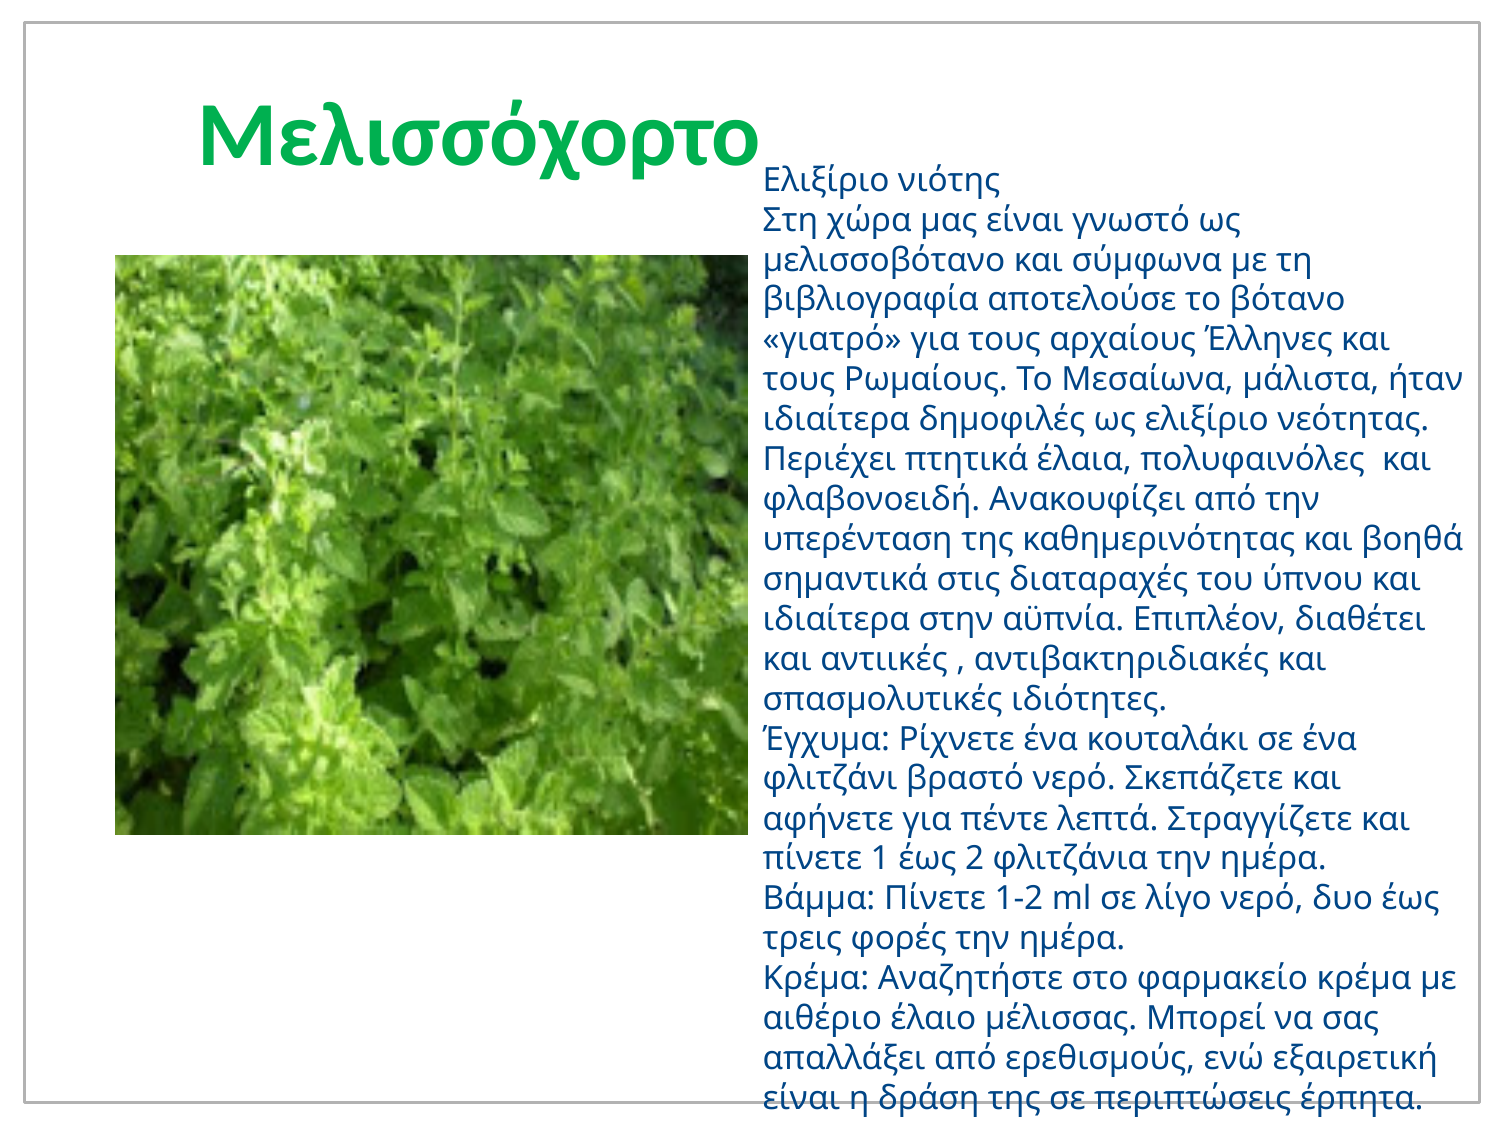

Μελισσόχορτο
Ελιξίριο νιότης
Στη χώρα μας είναι γνωστό ως μελισσοβότανο και σύμφωνα με τη βιβλιογραφία αποτελούσε το βότανο «γιατρό» για τους αρχαίους Έλληνες και τους Ρωμαίους. Το Μεσαίωνα, μάλιστα, ήταν ιδιαίτερα δημοφιλές ως ελιξίριο νεότητας. Περιέχει πτητικά έλαια, πολυφαινόλες και φλαβονοειδή. Ανακουφίζει από την υπερένταση της καθημερινότητας και βοηθά σημαντικά στις διαταραχές του ύπνου και ιδιαίτερα στην αϋπνία. Επιπλέον, διαθέτει και αντιικές , αντιβακτηριδιακές και σπασμολυτικές ιδιότητες.
Έγχυμα: Ρίχνετε ένα κουταλάκι σε ένα φλιτζάνι βραστό νερό. Σκεπάζετε και αφήνετε για πέντε λεπτά. Στραγγίζετε και πίνετε 1 έως 2 φλιτζάνια την ημέρα.
Βάμμα: Πίνετε 1-2 ml σε λίγο νερό, δυο έως τρεις φορές την ημέρα.
Κρέμα: Αναζητήστε στο φαρμακείο κρέμα με αιθέριο έλαιο μέλισσας. Μπορεί να σας απαλλάξει από ερεθισμούς, ενώ εξαιρετική είναι η δράση της σε περιπτώσεις έρπητα.